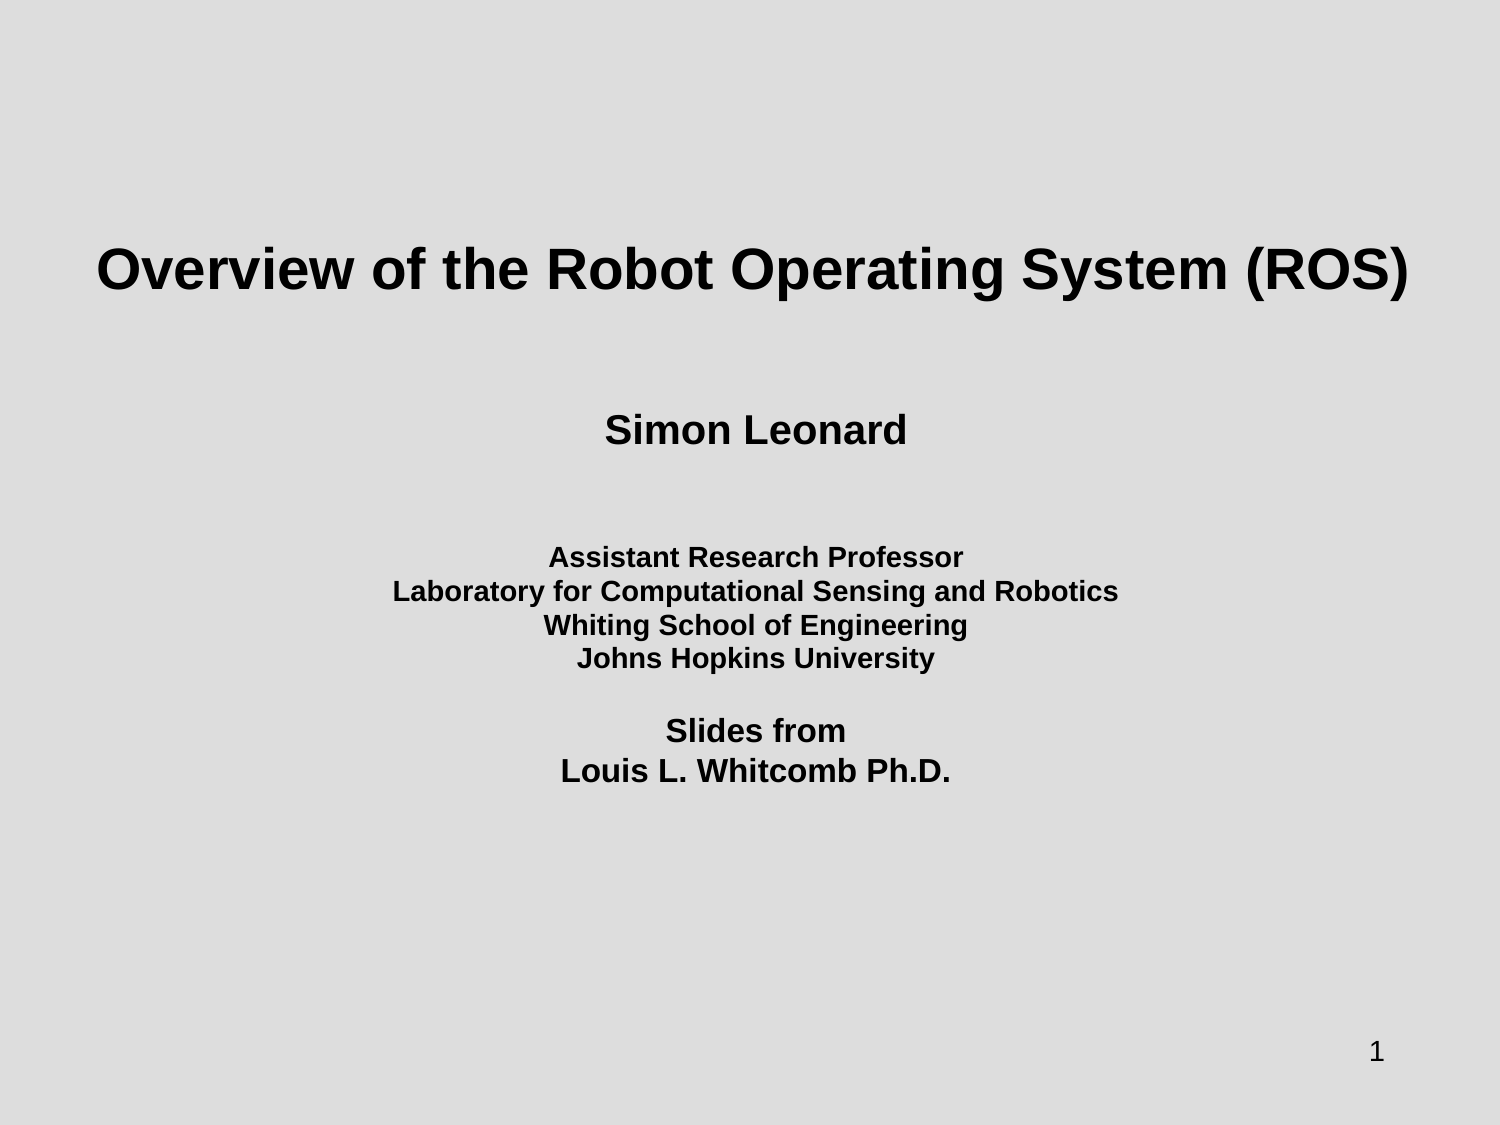

# Overview of the Robot Operating System (ROS)
Simon Leonard
Assistant Research Professor
Laboratory for Computational Sensing and Robotics
Whiting School of Engineering
Johns Hopkins University
Slides from
Louis L. Whitcomb Ph.D.
Oct 9, 2017
1